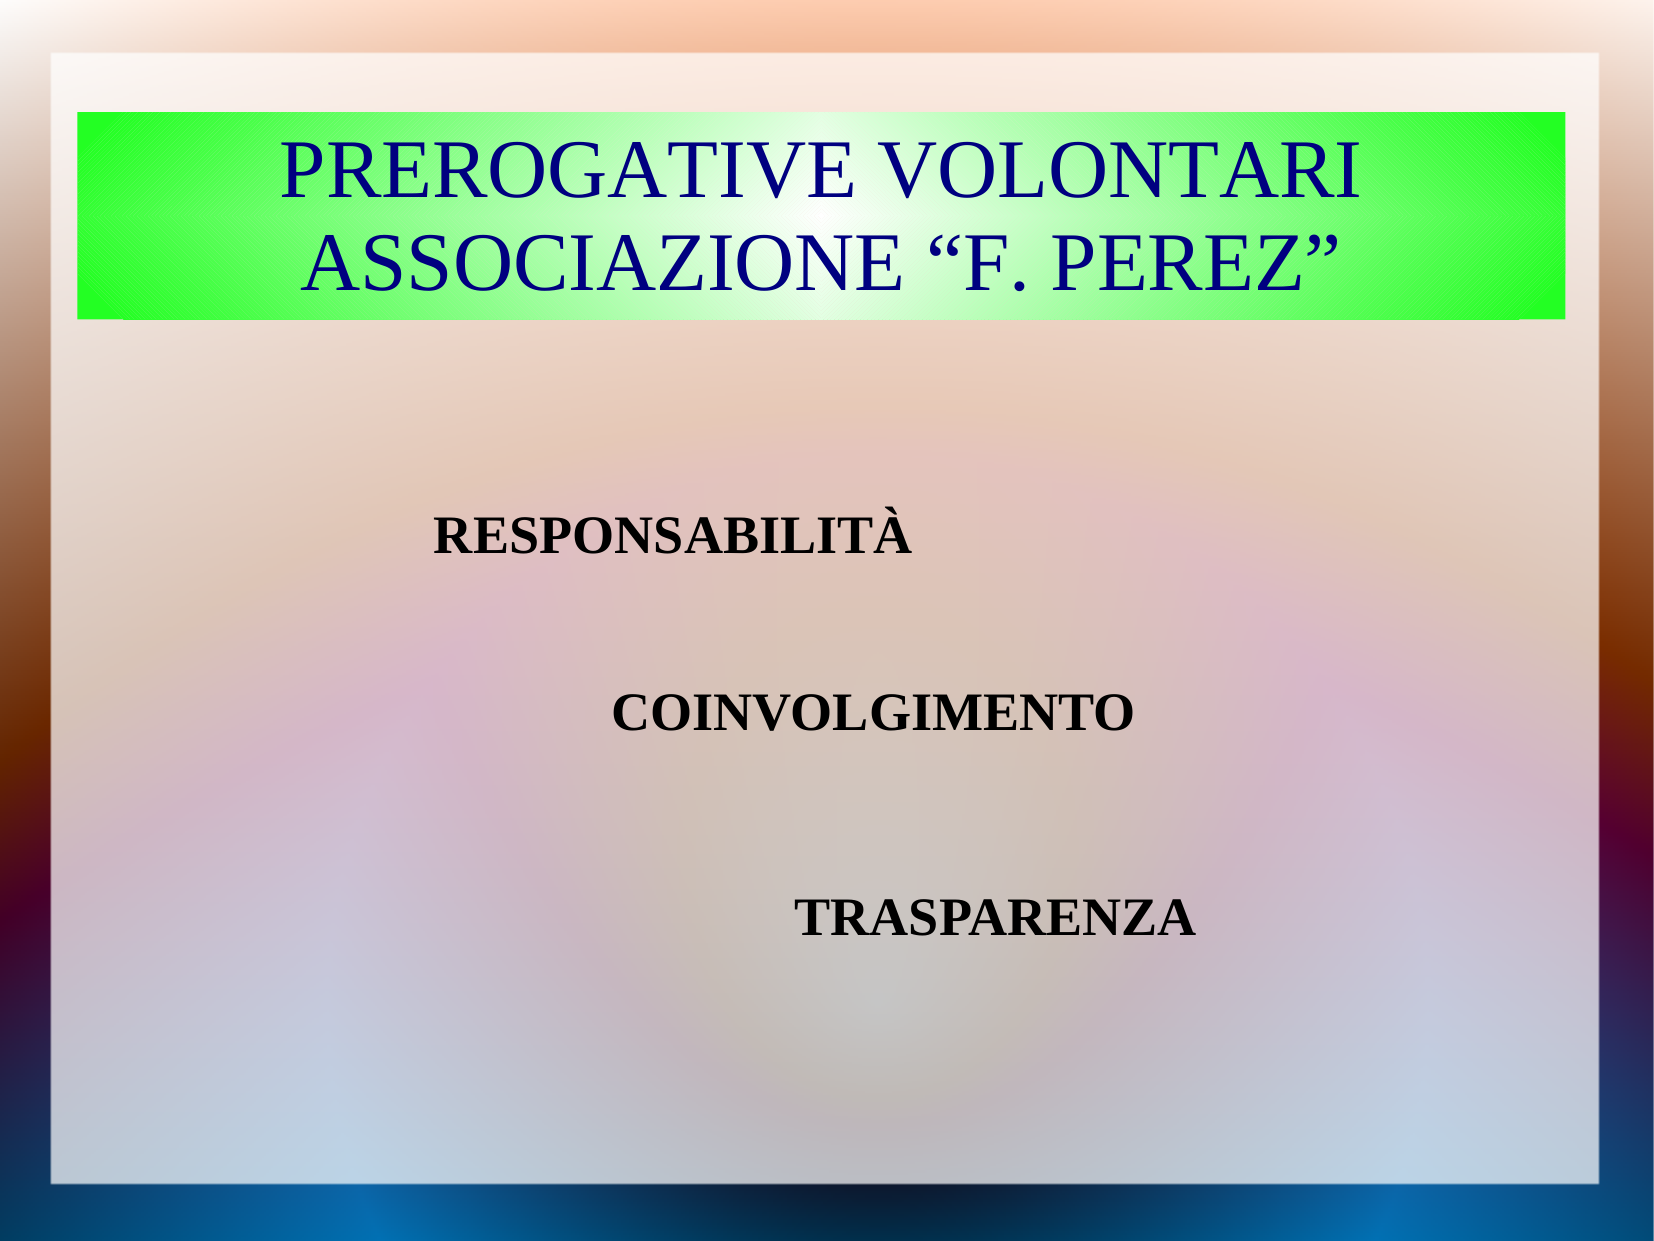

# PREROGATIVE VOLONTARI ASSOCIAZIONE “F. PEREZ”
RESPONSABILITÀ
COINVOLGIMENTO
TRASPARENZA